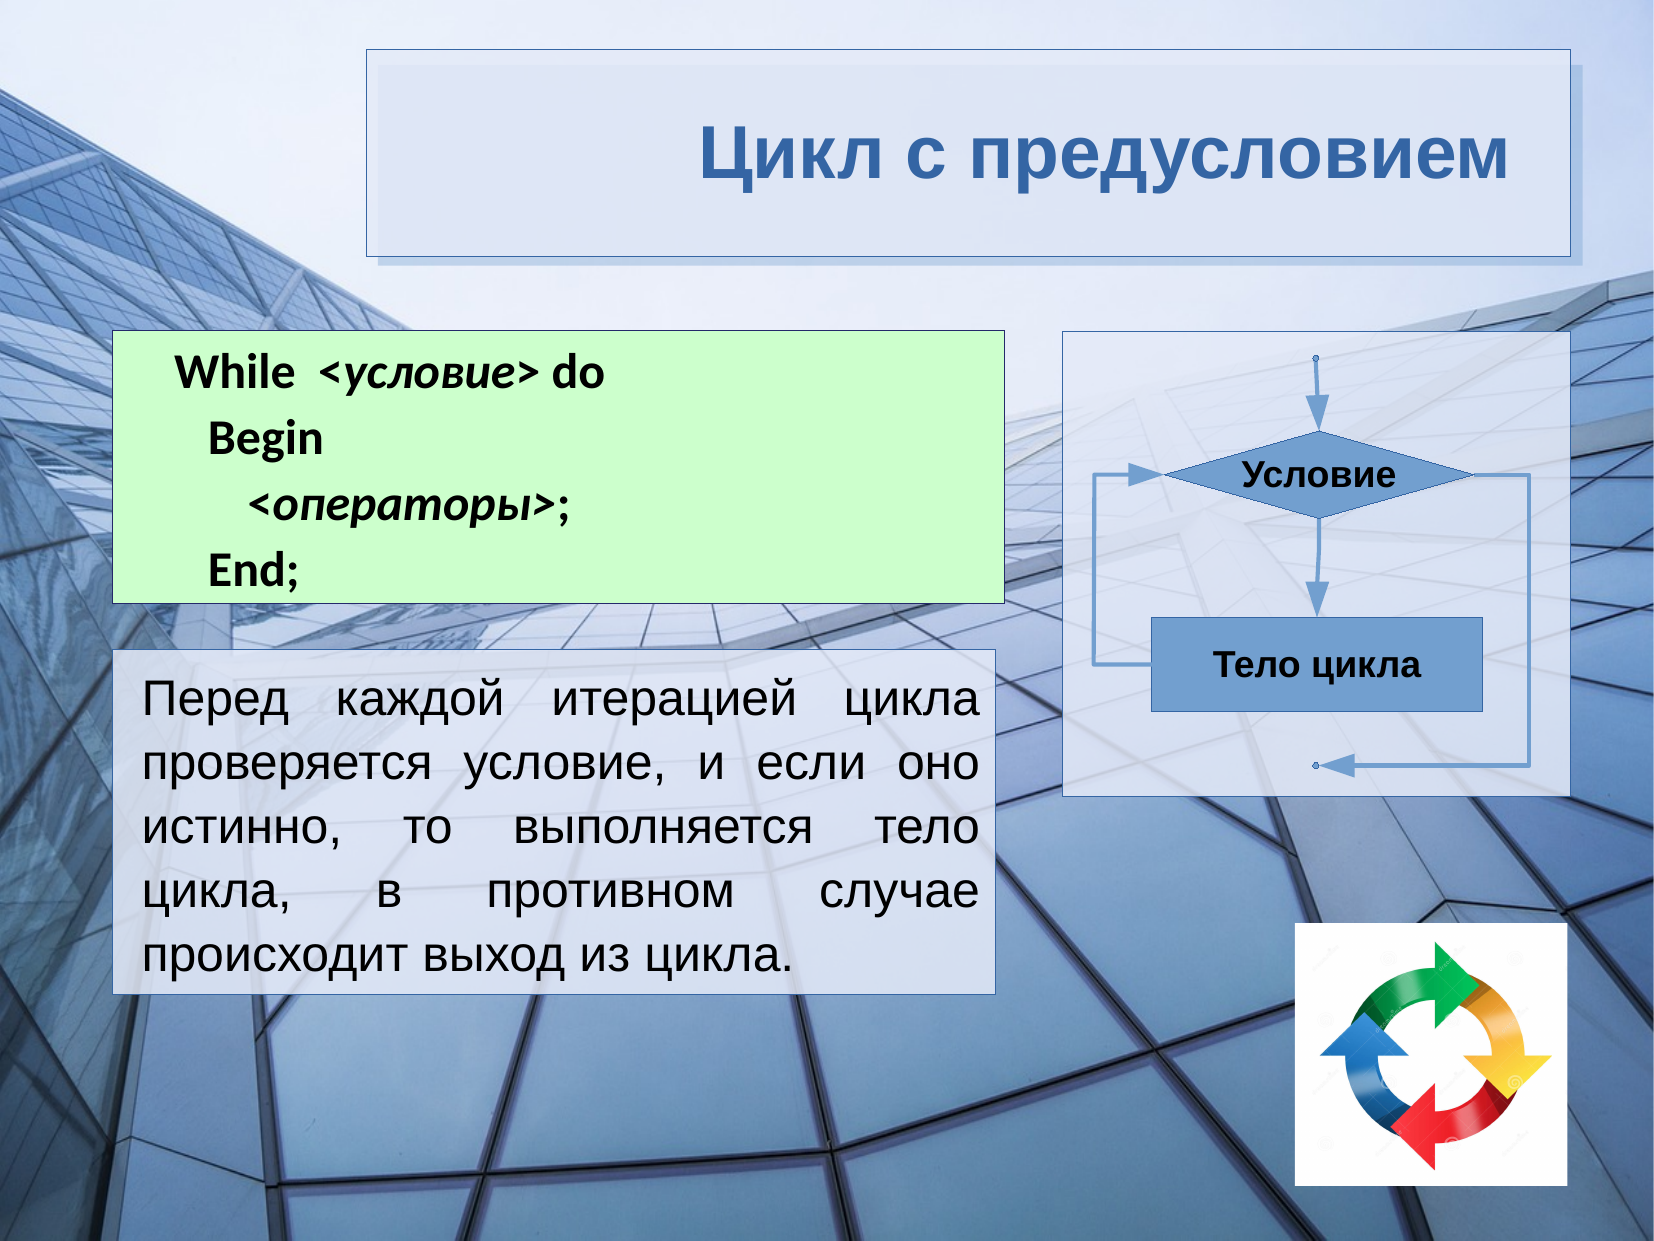

# Цикл с предусловием
While <условие> do
 Begin
	<операторы>;
 End;
Условие
Тело цикла
Перед каждой итерацией цикла проверяется условие, и если оно истинно, то выполняется тело цикла, в противном случае происходит выход из цикла.